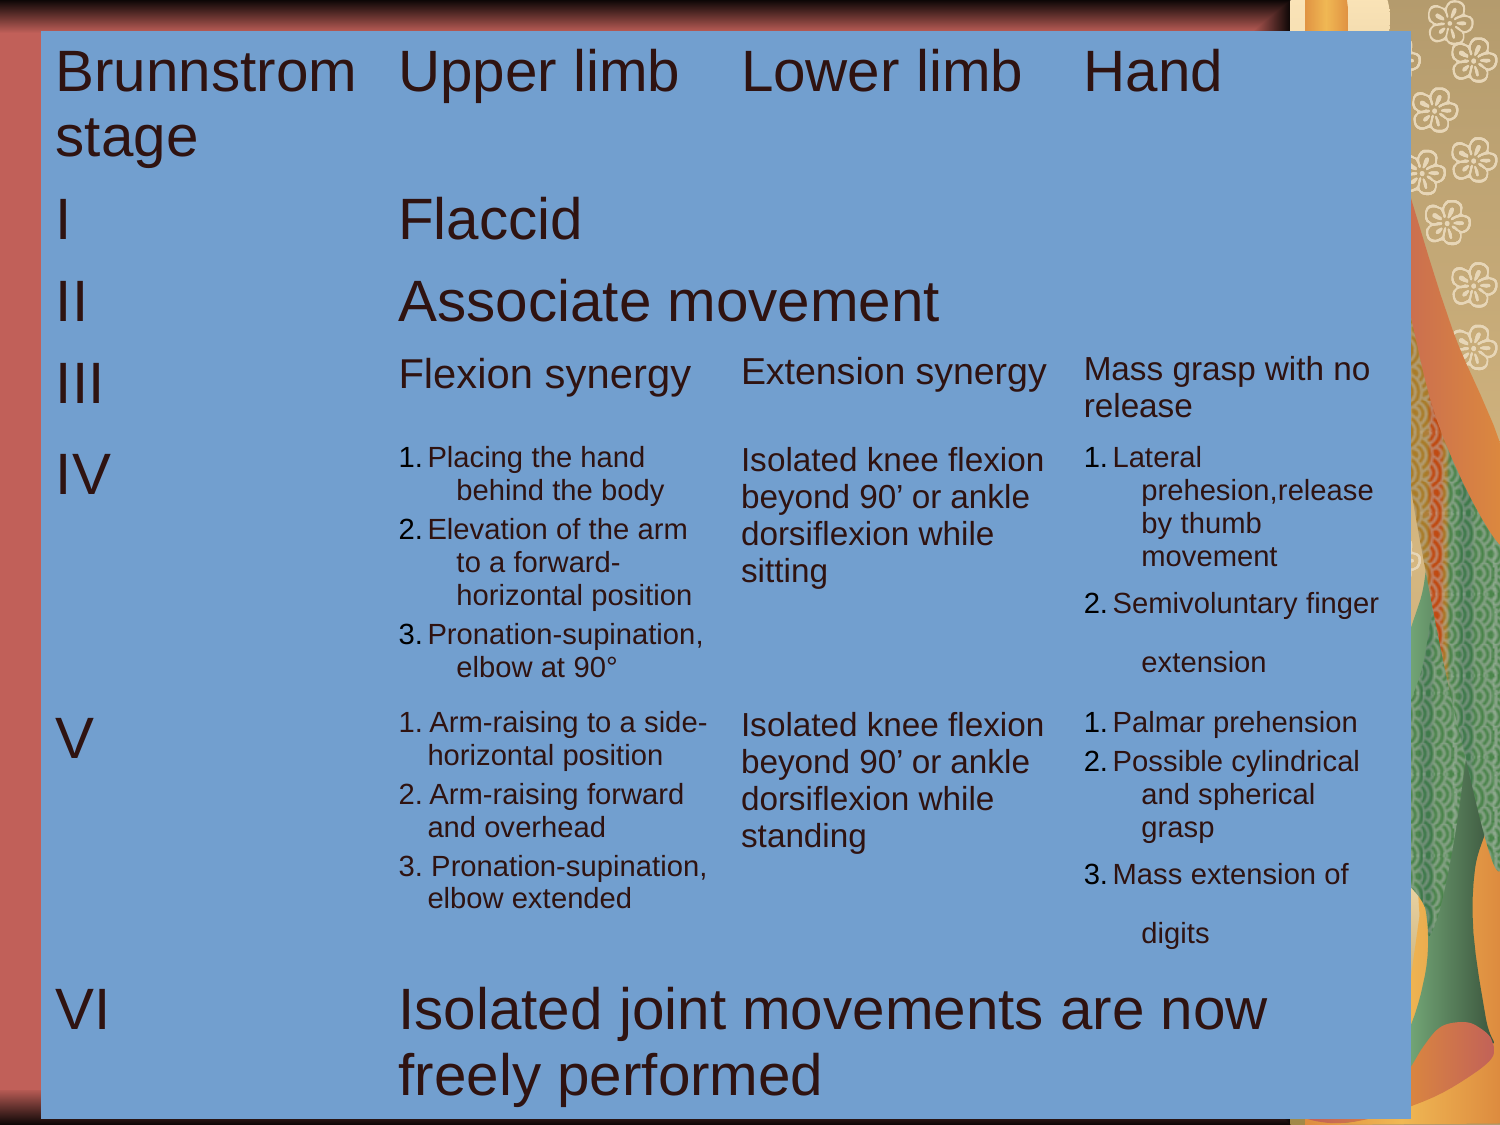

| Brunnstrom stage | Upper limb | Lower limb | Hand |
| --- | --- | --- | --- |
| I | Flaccid | | |
| II | Associate movement | | |
| III | Flexion synergy | Extension synergy | Mass grasp with no release |
| IV | Placing the hand behind the body Elevation of the arm to a forward-horizontal position Pronation-supination, elbow at 90° | Isolated knee flexion beyond 90’ or ankle dorsiflexion while sitting | Lateral prehesion,release by thumb movement Semivoluntary finger extension |
| V | 1. Arm-raising to a side-horizontal position 2. Arm-raising forward and overhead 3. Pronation-supination, elbow extended | Isolated knee flexion beyond 90’ or ankle dorsiflexion while standing | Palmar prehension Possible cylindrical and spherical grasp Mass extension of digits |
| VI | Isolated joint movements are now freely performed | | |